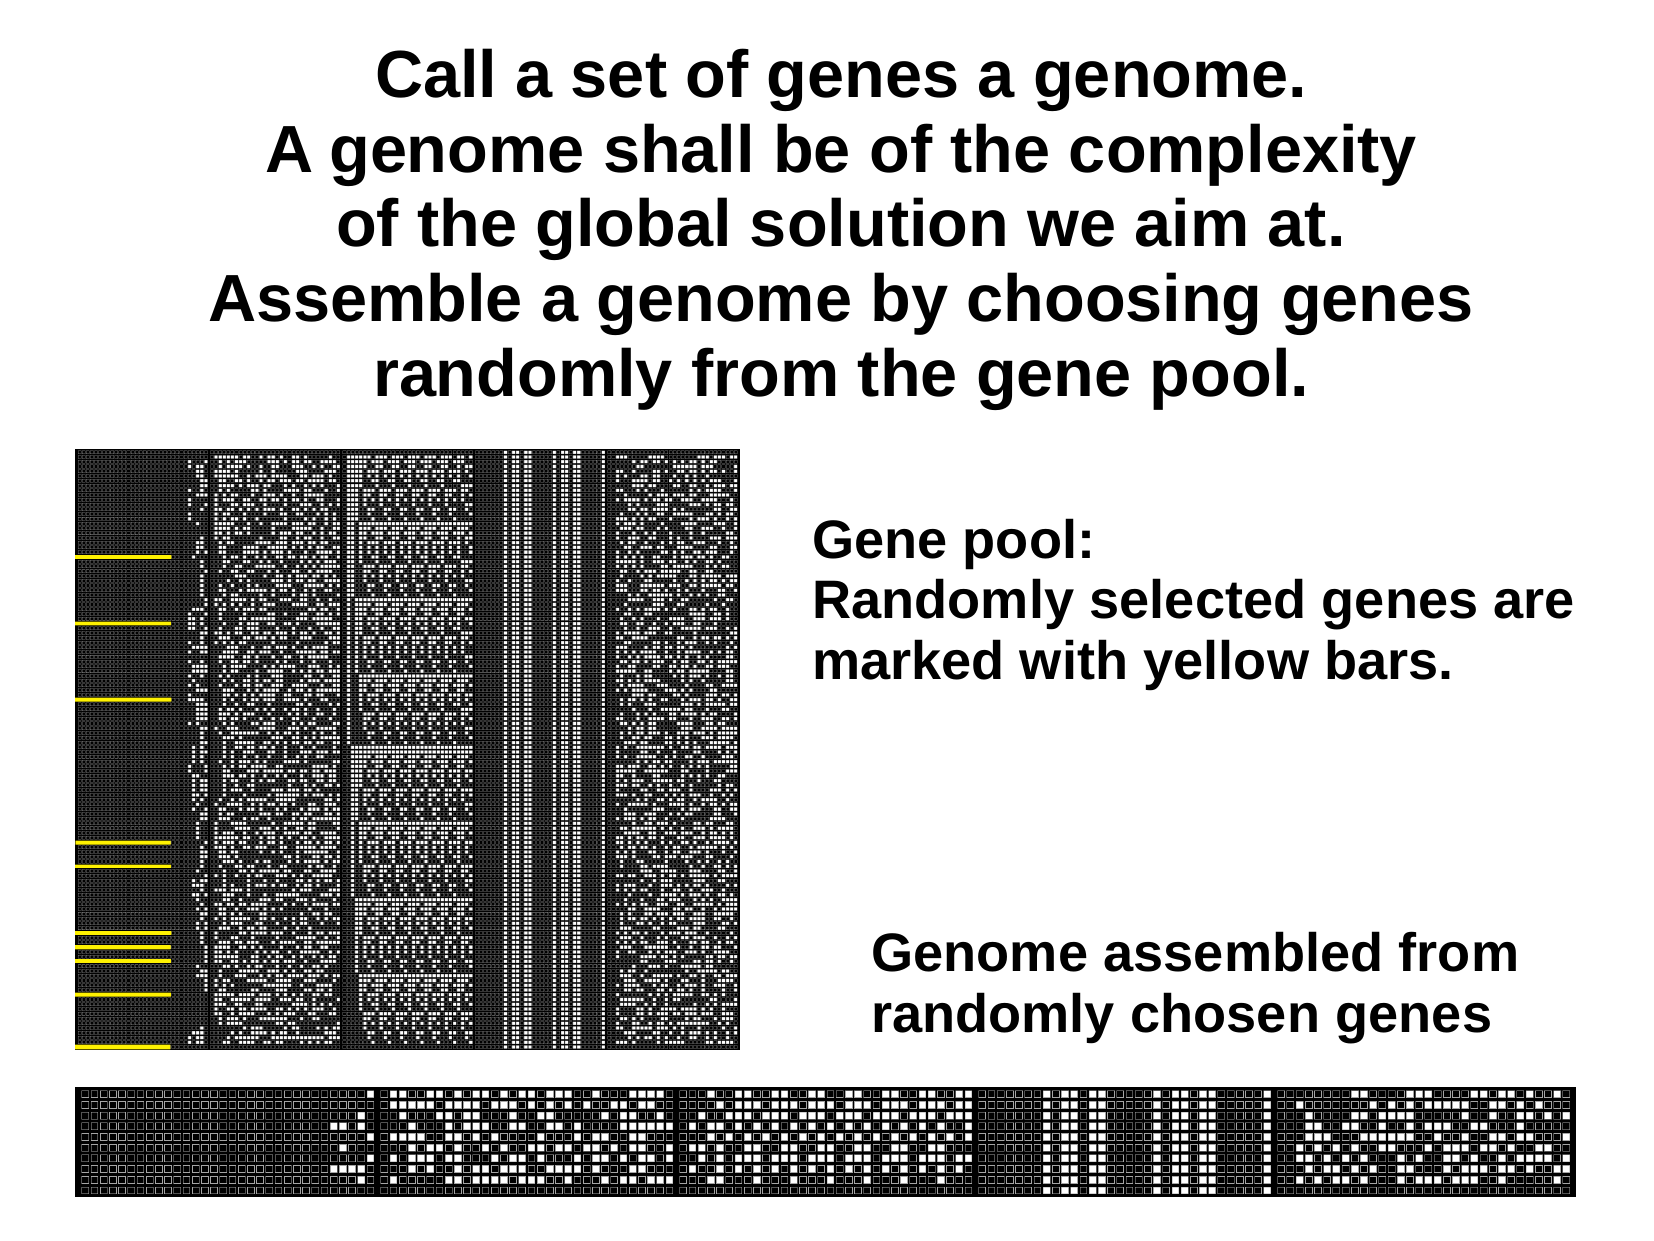

Call a set of genes a genome.
A genome shall be of the complexity
of the global solution we aim at.
Assemble a genome by choosing genes
randomly from the gene pool.
Gene pool:
Randomly selected genes are
marked with yellow bars.
Genome assembled from
randomly chosen genes